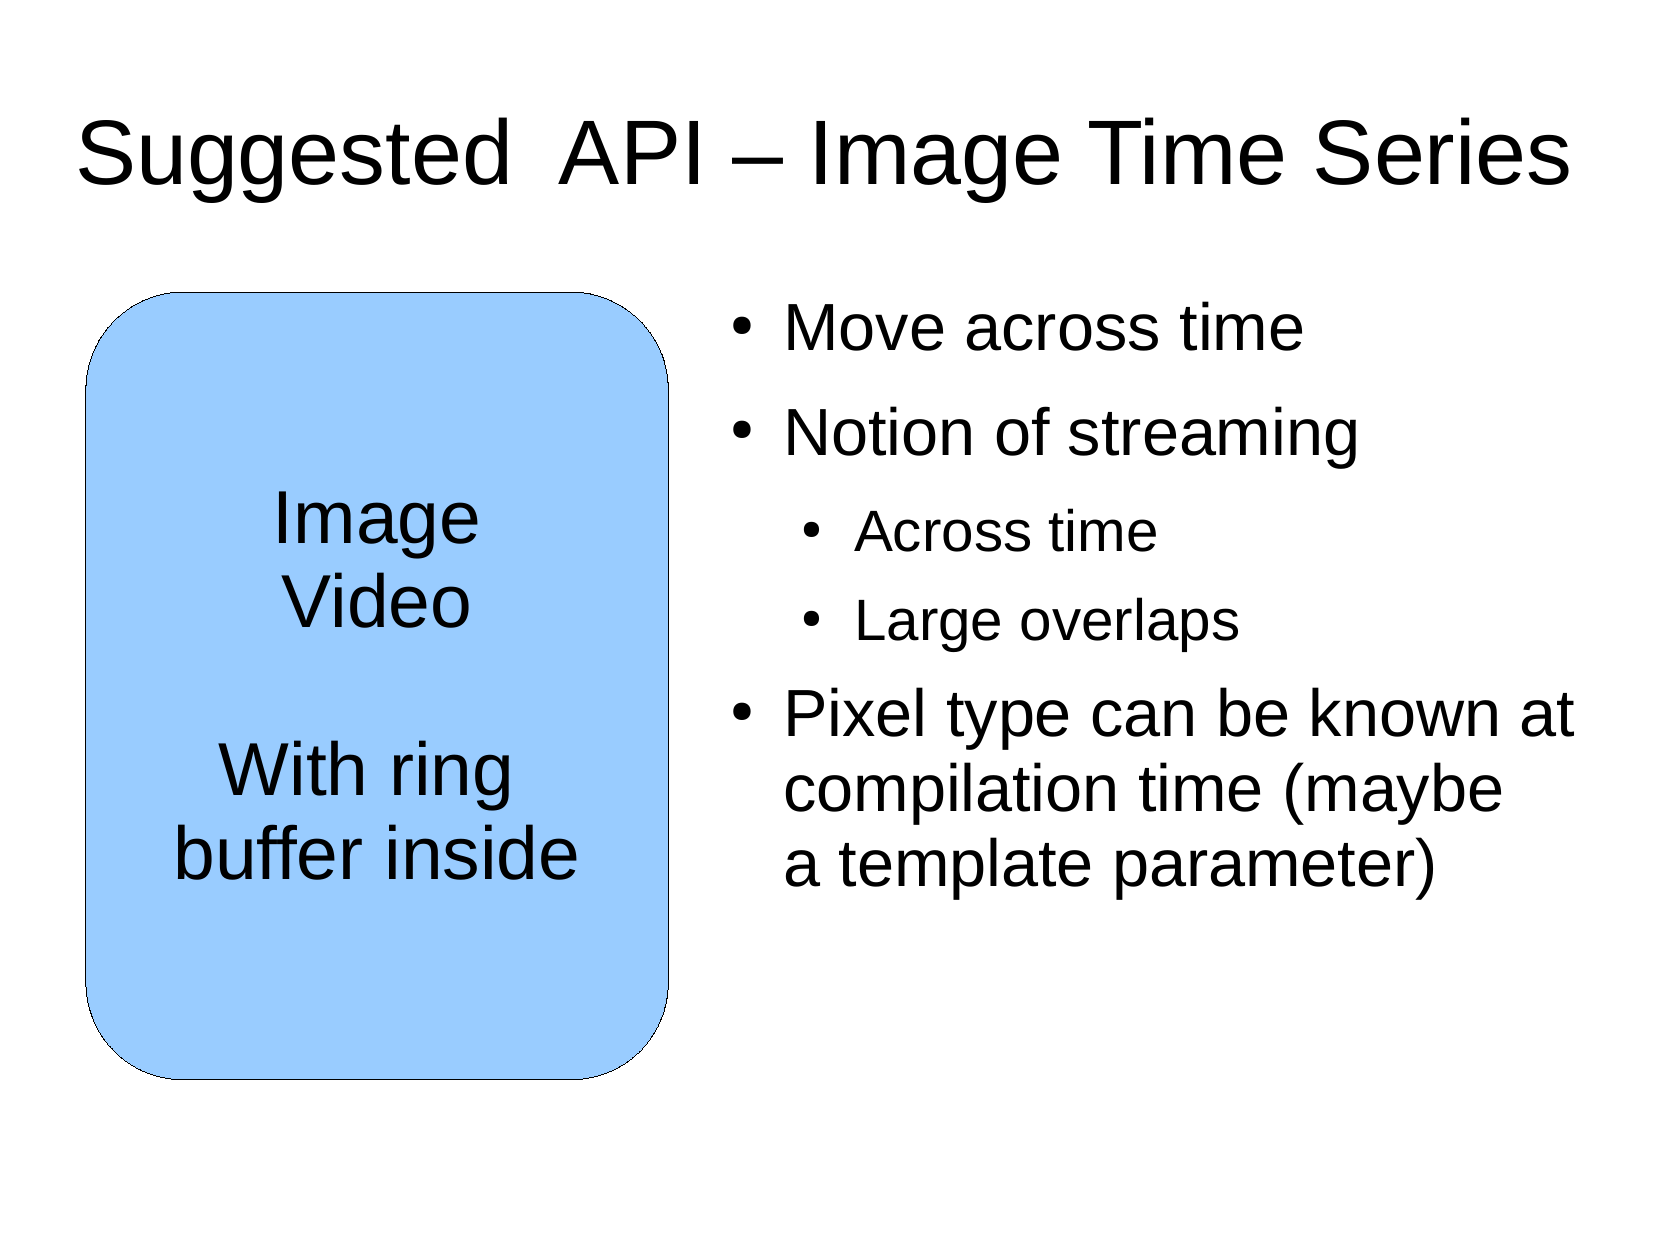

# Suggested API – Image Time Series
Move across time
Notion of streaming
Across time
Large overlaps
Pixel type can be known at compilation time (maybe
a template parameter)
Image
Video
With ring
buffer inside